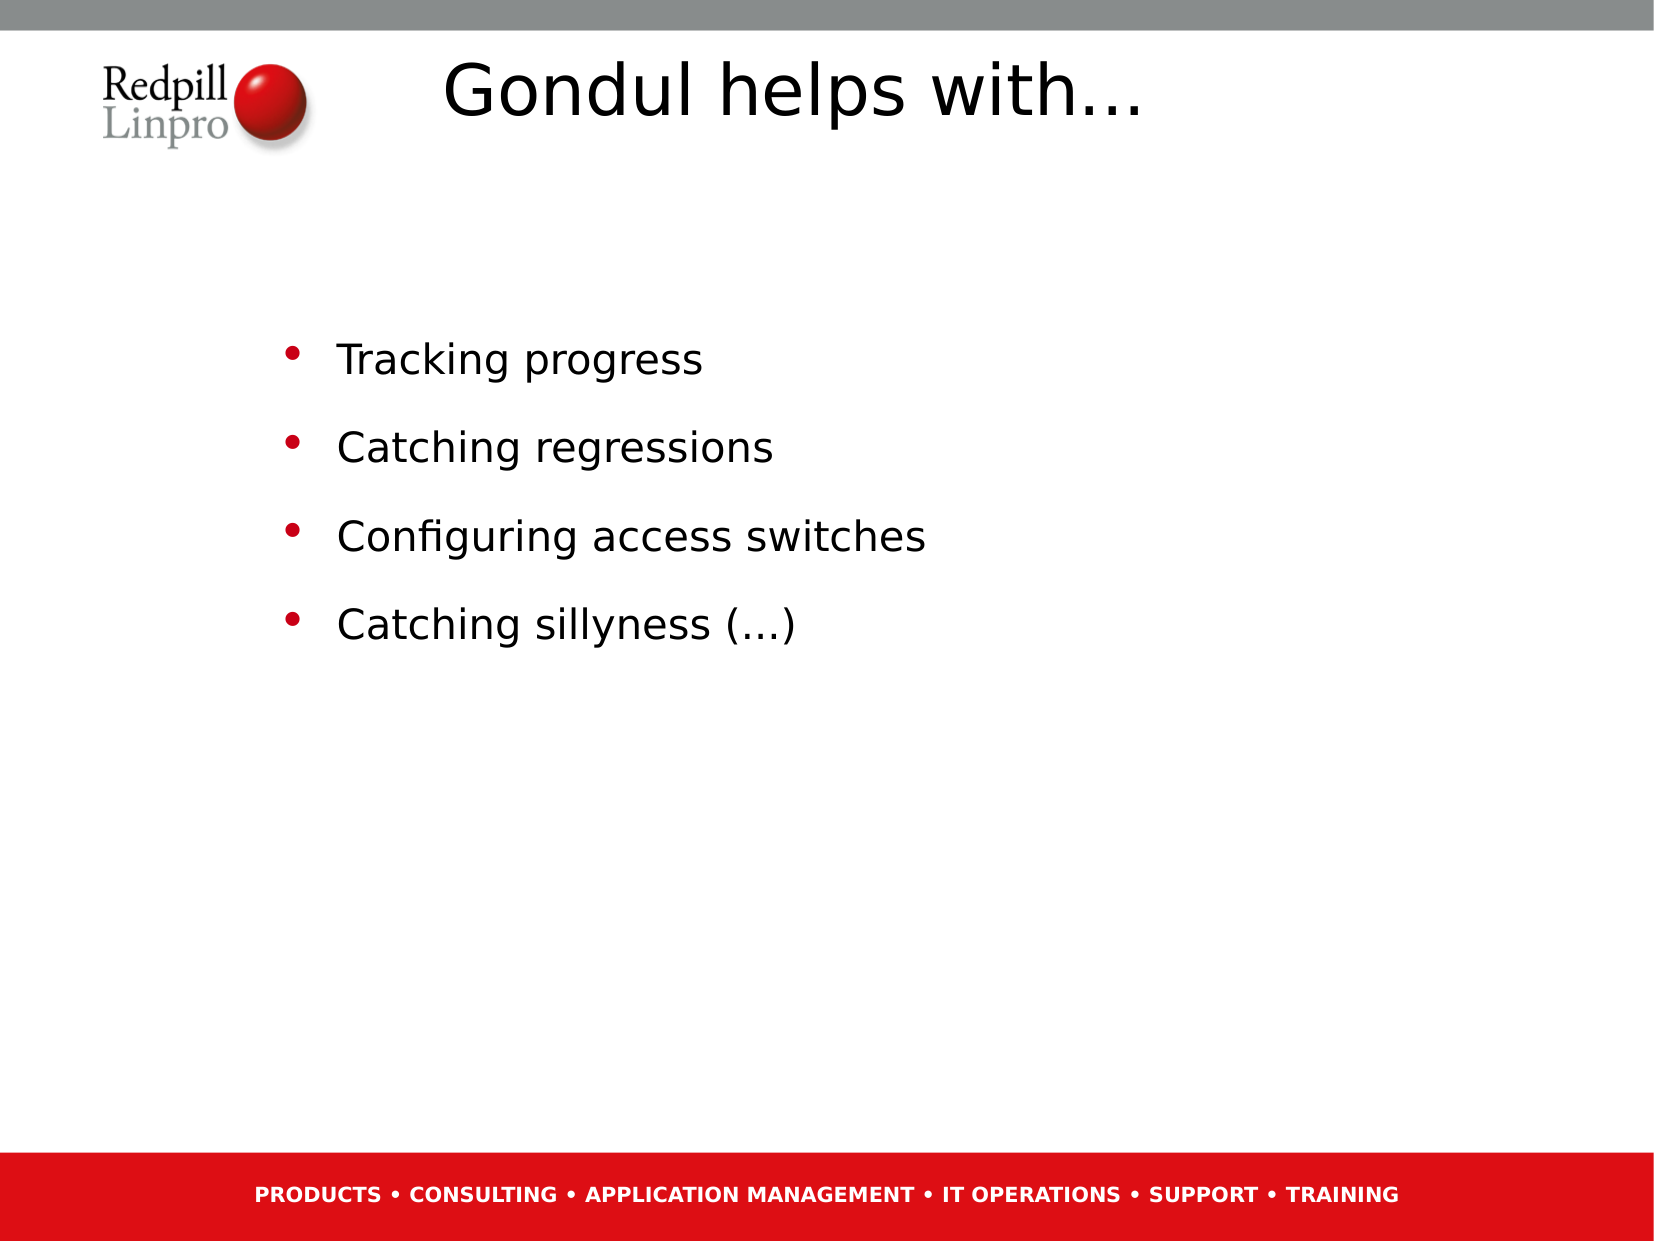

# Gondul helps with...
Tracking progress
Catching regressions
Configuring access switches
Catching sillyness (...)